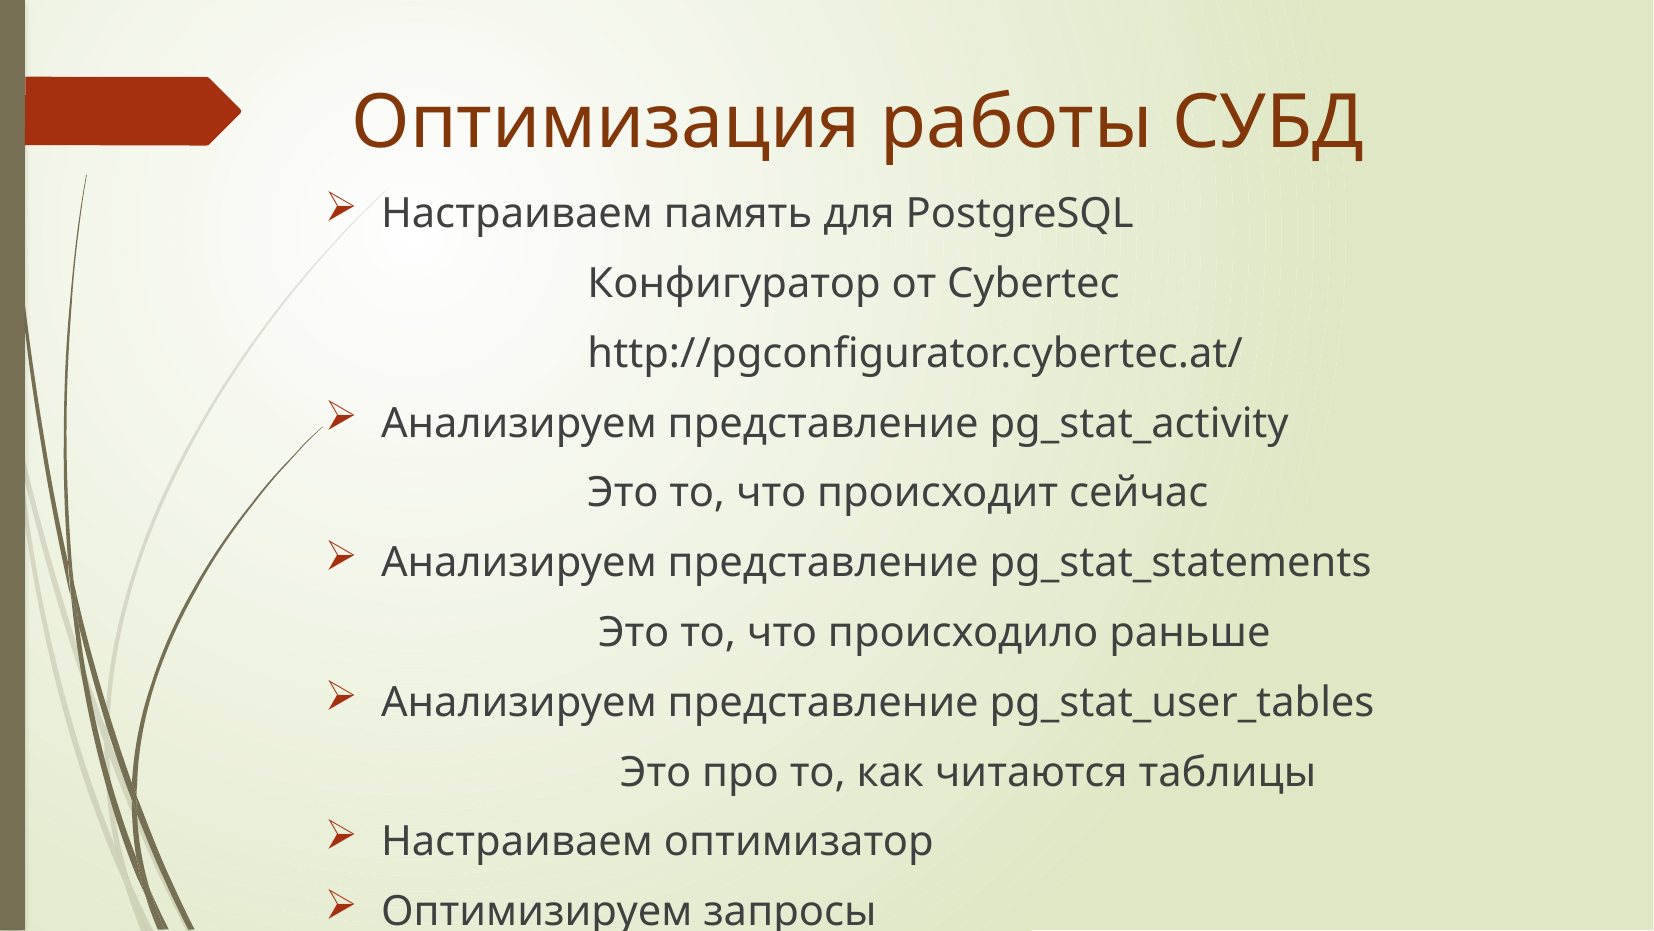

# Оптимизация работы СУБД
Настраиваем память для PostgreSQL
 Конфигуратор от Cybertec
 http://pgconfigurator.cybertec.at/
Анализируем представление pg_stat_activity
 Это то, что происходит сейчас
Анализируем представление pg_stat_statements
 Это то, что происходило раньше
Анализируем представление pg_stat_user_tables
 Это про то, как читаются таблицы
Настраиваем оптимизатор
Оптимизируем запросы